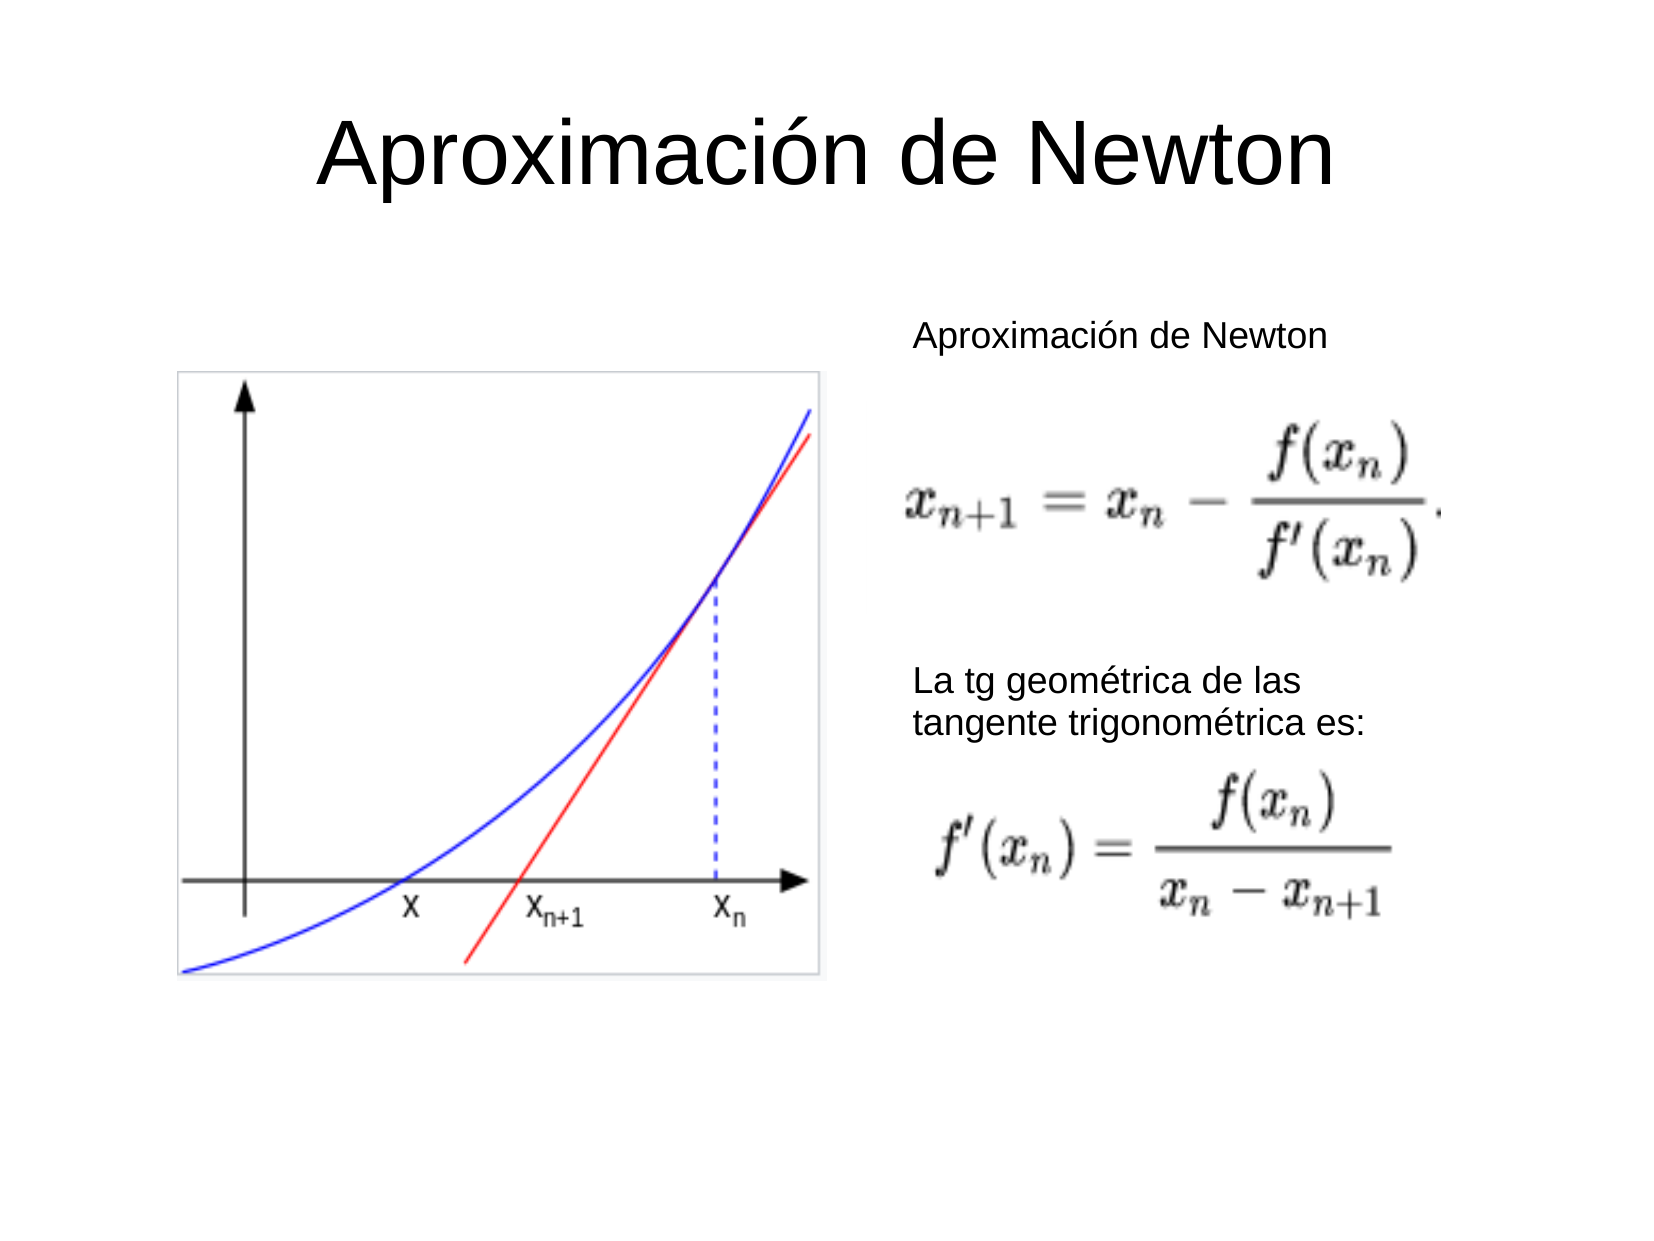

# Aproximación de Newton
Aproximación de Newton
La tg geométrica de las tangente trigonométrica es: